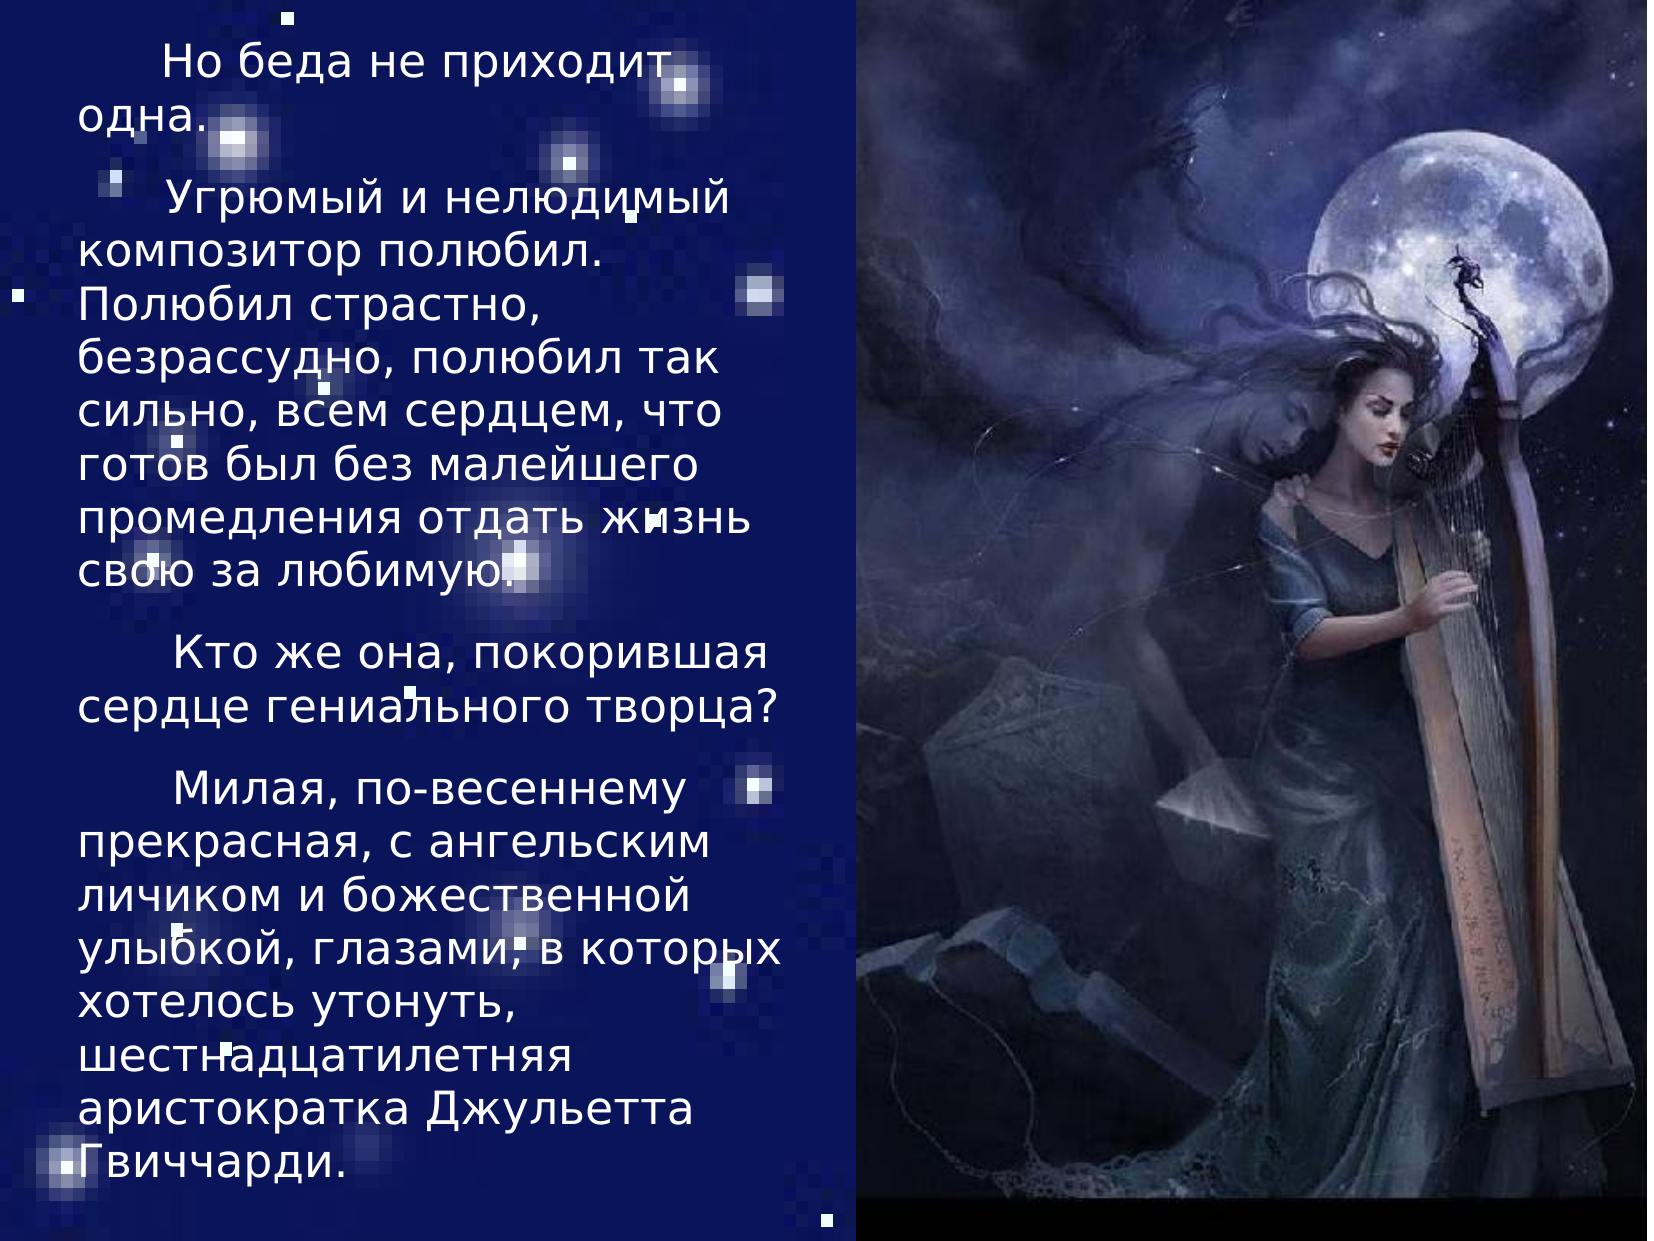

# Но беда не приходит одна.
	 Угрюмый и нелюдимый композитор полюбил. Полюбил страстно, безрассудно, полюбил так сильно, всем сердцем, что готов был без малейшего промедления отдать жизнь свою за любимую.
 Кто же она, покорившая сердце гениального творца?
 Милая, по-весеннему прекрасная, с ангельским личиком и божественной улыбкой, глазами, в которых хотелось утонуть, шестнадцатилетняя аристократка Джульетта Гвиччарди.